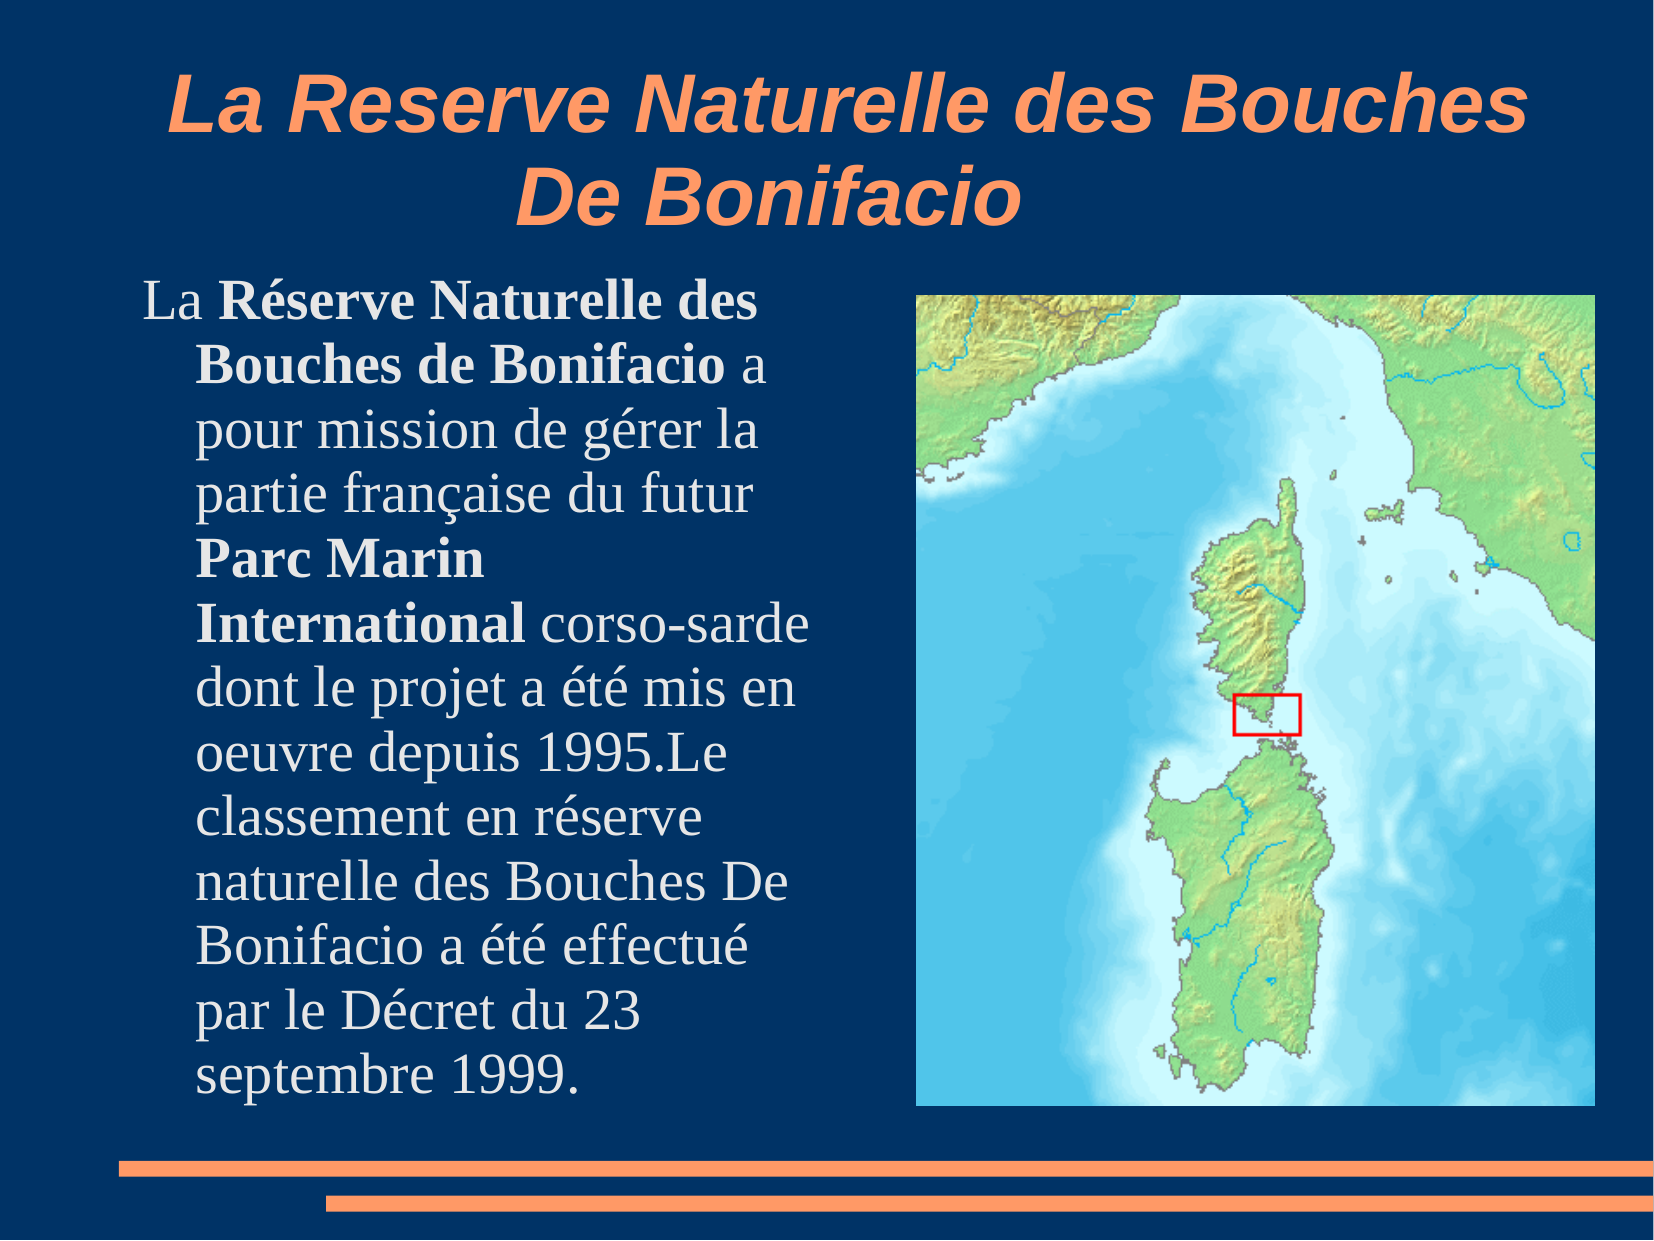

# La Reserve Naturelle des Bouches De Bonifacio
La Réserve Naturelle des Bouches de Bonifacio a pour mission de gérer la partie française du futur Parc Marin International corso-sarde dont le projet a été mis en oeuvre depuis 1995.Le classement en réserve naturelle des Bouches De Bonifacio a été effectué par le Décret du 23 septembre 1999.